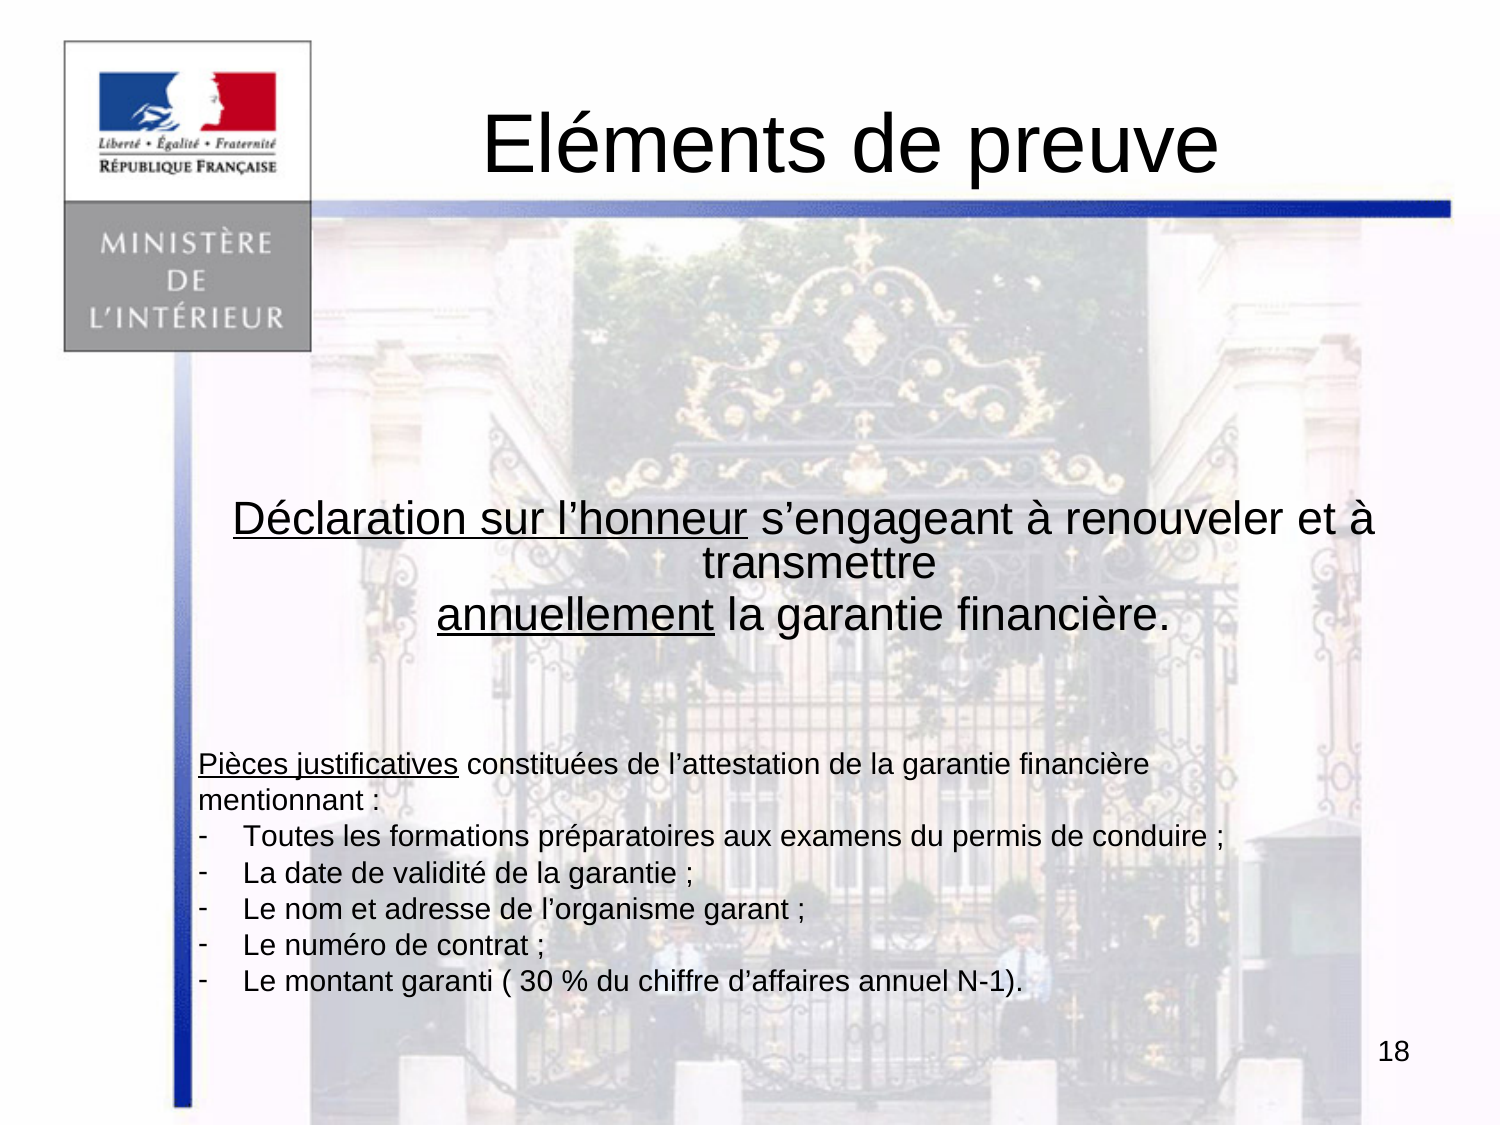

# Eléments de preuve
Déclaration sur l’honneur s’engageant à renouveler et à transmettre
annuellement la garantie financière.
Pièces justificatives constituées de l’attestation de la garantie financière
mentionnant :
Toutes les formations préparatoires aux examens du permis de conduire ;
La date de validité de la garantie ;
Le nom et adresse de l’organisme garant ;
Le numéro de contrat ;
Le montant garanti ( 30 % du chiffre d’affaires annuel N-1).